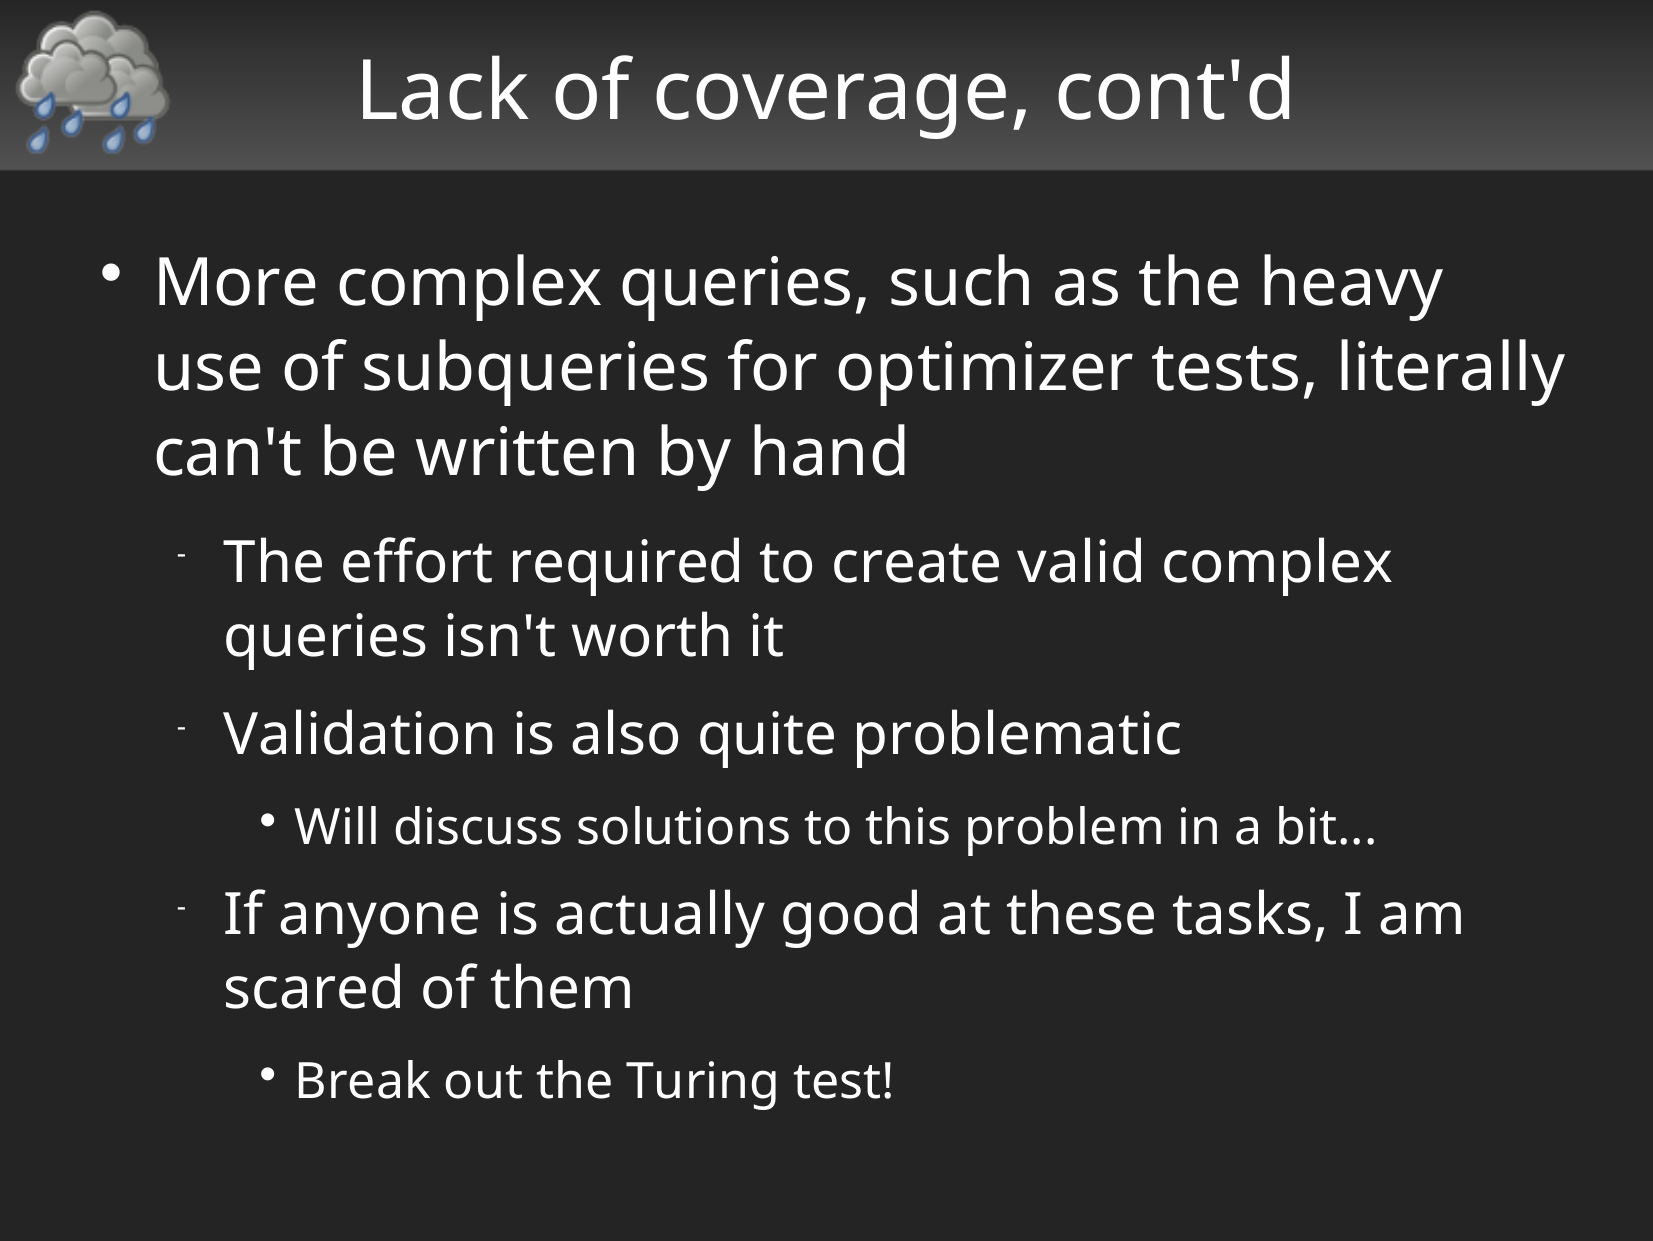

# Lack of coverage, cont'd
More complex queries, such as the heavy use of subqueries for optimizer tests, literally can't be written by hand
The effort required to create valid complex queries isn't worth it
Validation is also quite problematic
Will discuss solutions to this problem in a bit...
If anyone is actually good at these tasks, I am scared of them
Break out the Turing test!